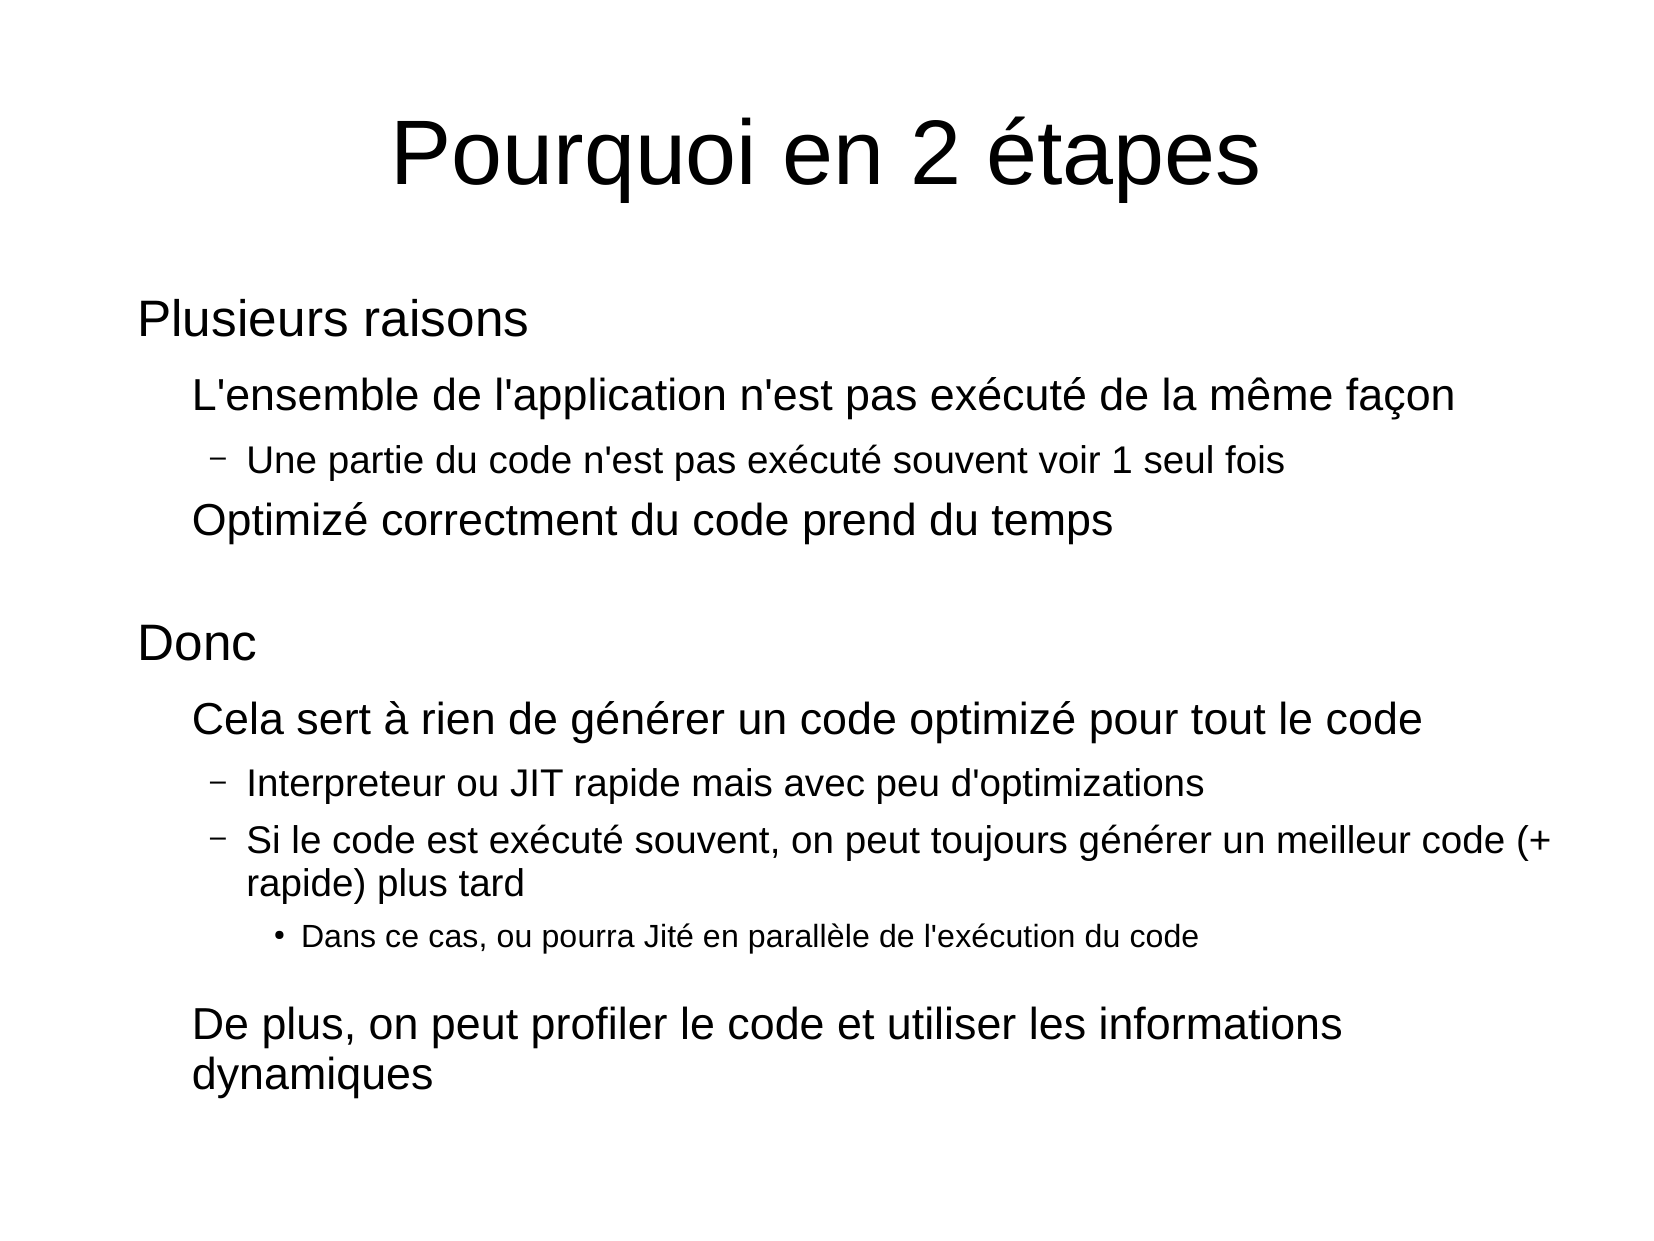

# Pourquoi en 2 étapes
Plusieurs raisons
L'ensemble de l'application n'est pas exécuté de la même façon
Une partie du code n'est pas exécuté souvent voir 1 seul fois
Optimizé correctment du code prend du temps
Donc
Cela sert à rien de générer un code optimizé pour tout le code
Interpreteur ou JIT rapide mais avec peu d'optimizations
Si le code est exécuté souvent, on peut toujours générer un meilleur code (+ rapide) plus tard
Dans ce cas, ou pourra Jité en parallèle de l'exécution du code
De plus, on peut profiler le code et utiliser les informations dynamiques